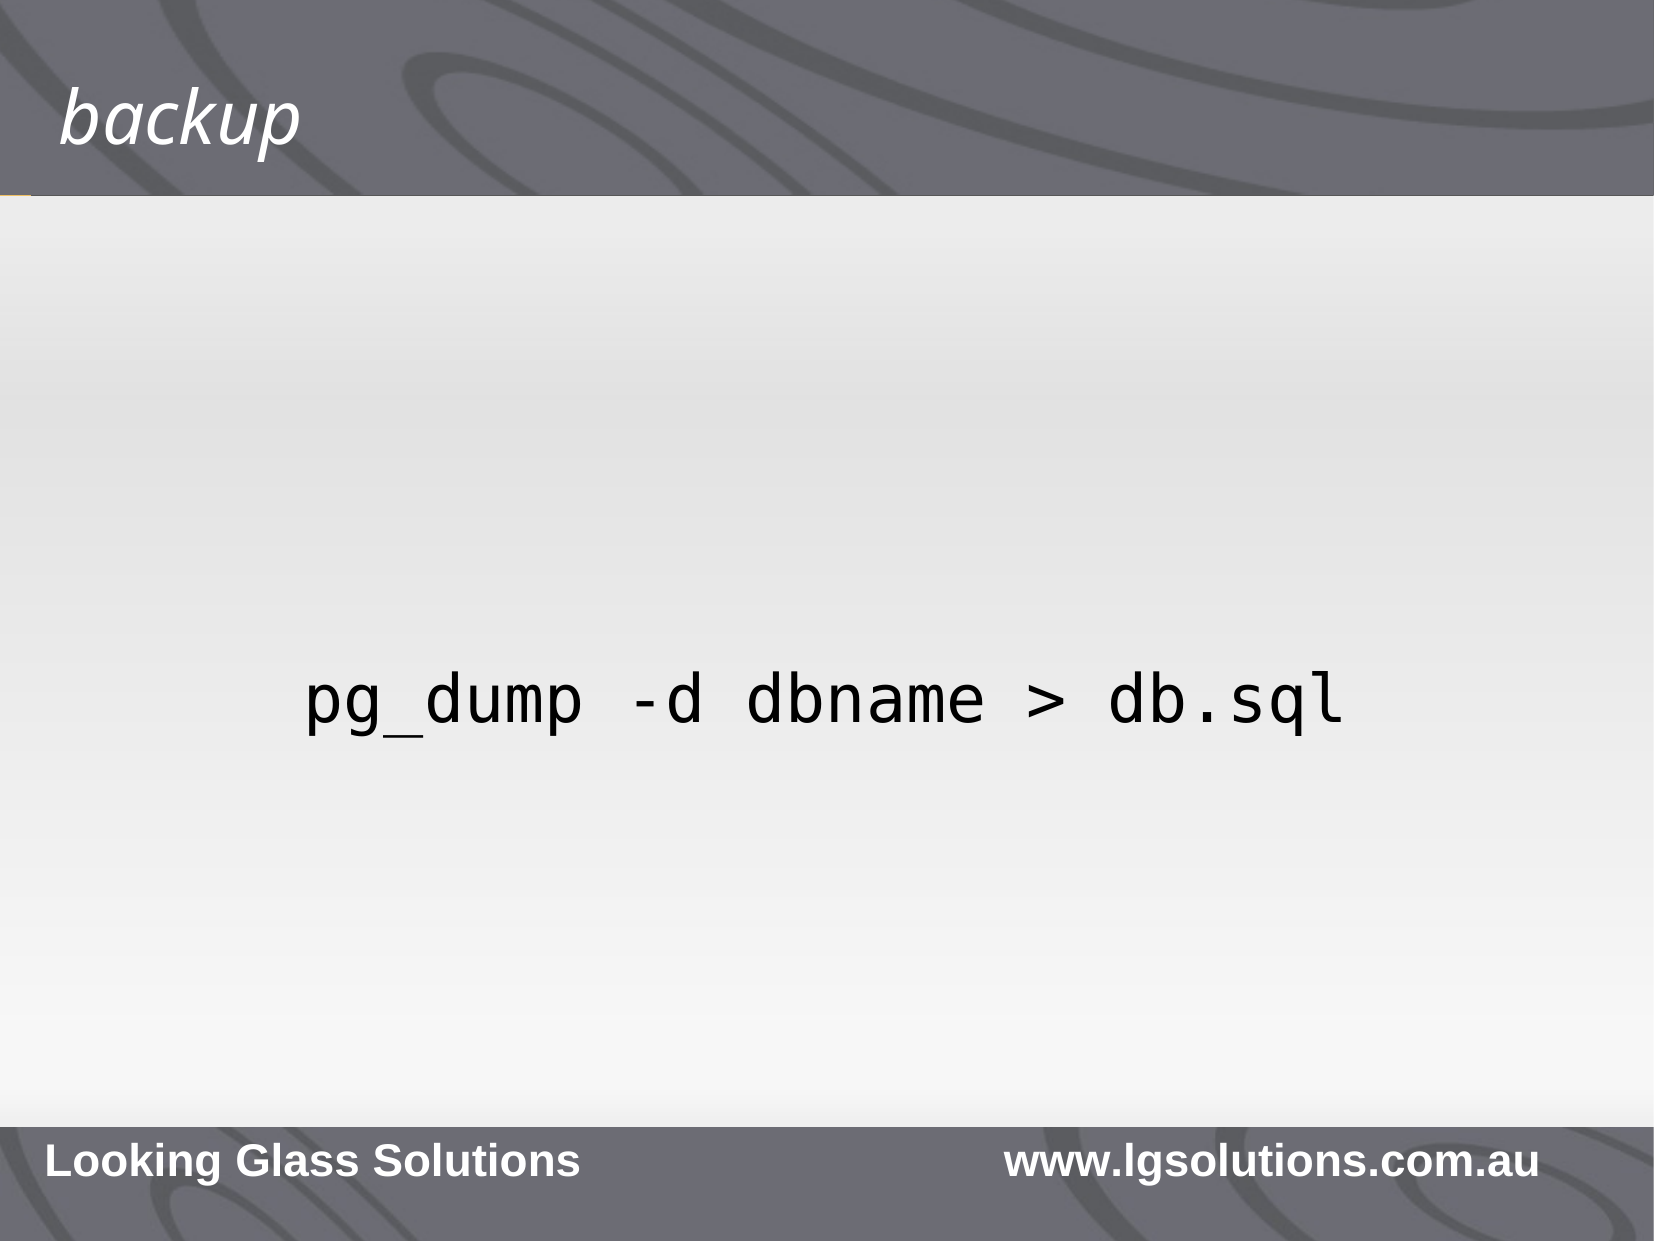

# backup
pg_dump -d dbname > db.sql